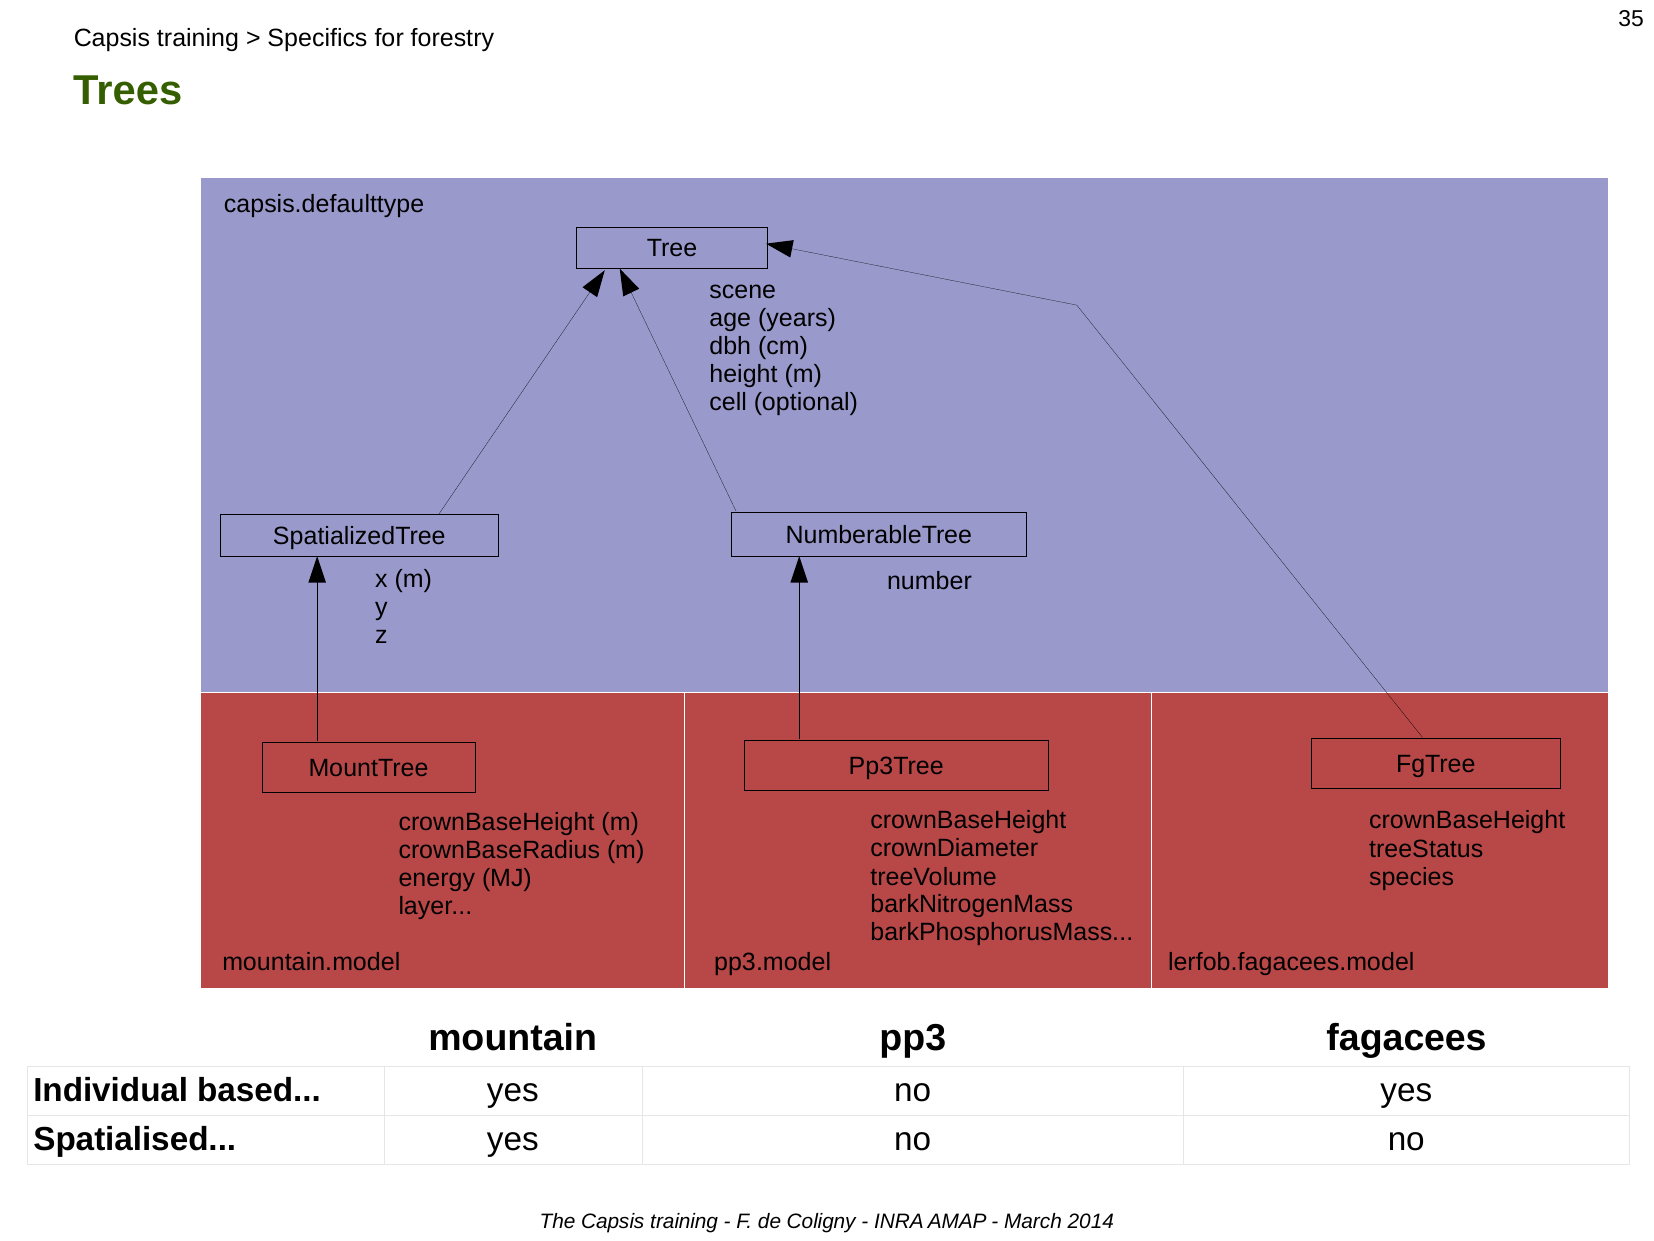

35
Capsis training > Specifics for forestry
Trees
capsis.defaulttype
Tree
scene
age (years)
dbh (cm)
height (m)
cell (optional)
NumberableTree
SpatializedTree
x (m)
y
z
number
FgTree
Pp3Tree
MountTree
crownBaseHeight
crownDiameter
treeVolume
barkNitrogenMass
barkPhosphorusMass...
crownBaseHeight
treeStatus
species
crownBaseHeight (m)
crownBaseRadius (m)
energy (MJ)
layer...
mountain.model
pp3.model
lerfob.fagacees.model
| | mountain | pp3 | fagacees |
| --- | --- | --- | --- |
| Individual based... | yes | no | yes |
| Spatialised... | yes | no | no |
The Capsis training - F. de Coligny - INRA AMAP - March 2014